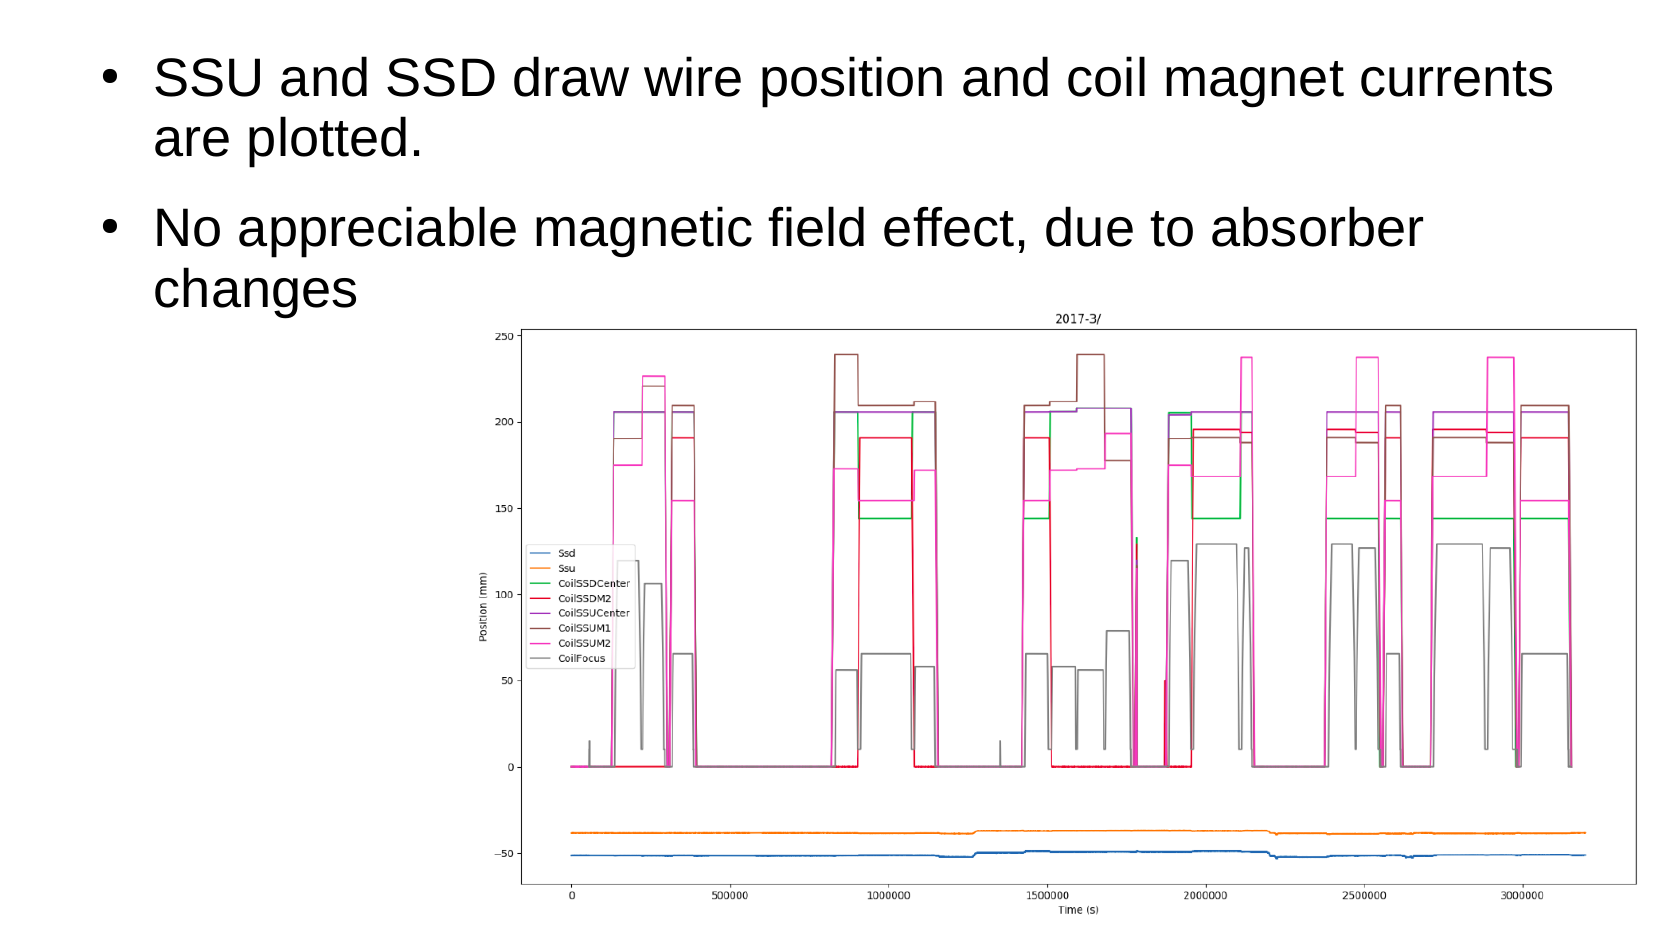

# SSU and SSD draw wire position and coil magnet currents are plotted.
No appreciable magnetic field effect, due to absorber changes